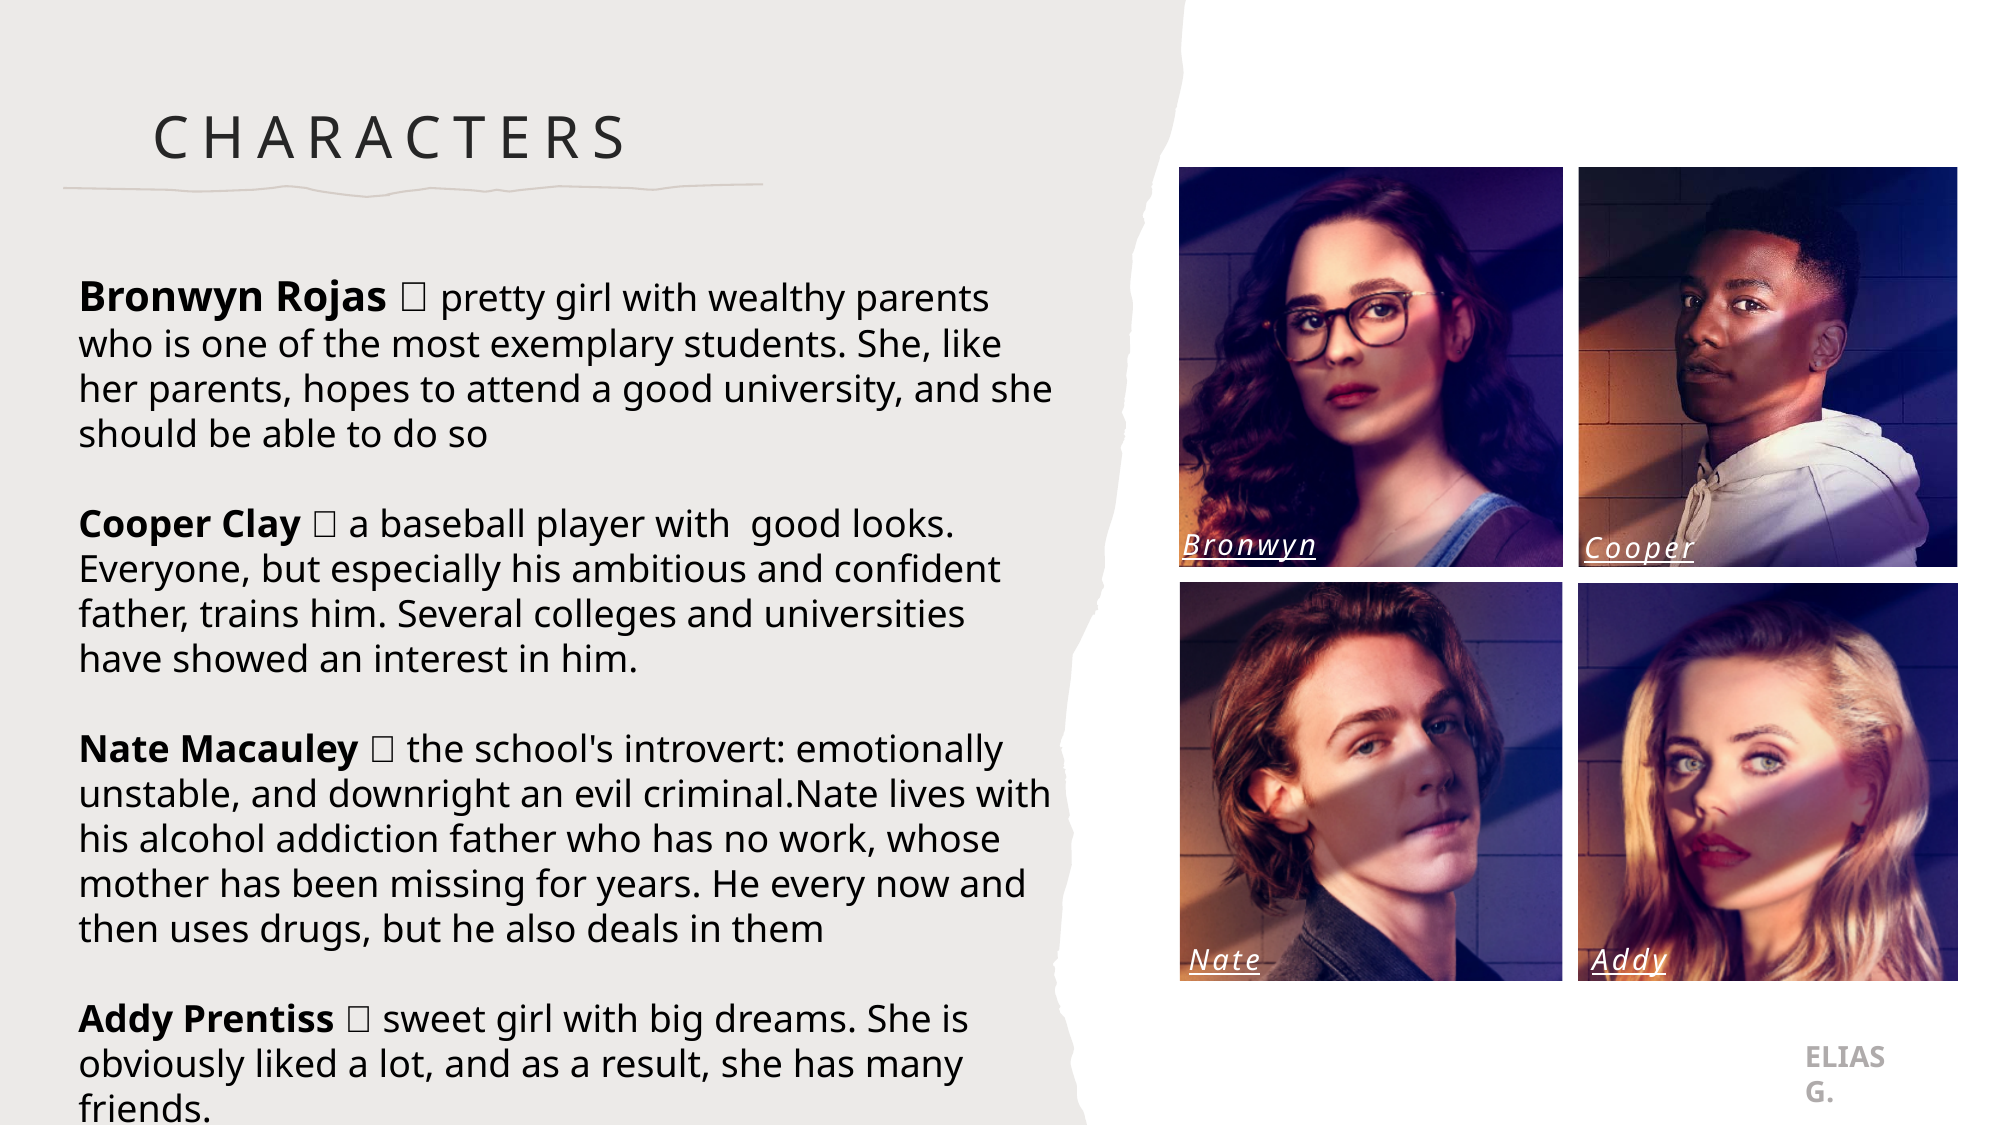

# Characters
Bronwyn Rojas  pretty girl with wealthy parents who is one of the most exemplary students. She, like her parents, hopes to attend a good university, and she should be able to do so
Cooper Clay  a baseball player with  good looks. Everyone, but especially his ambitious and confident father, trains him. Several colleges and universities have showed an interest in him.
Nate Macauley  the school's introvert: emotionally unstable, and downright an evil criminal.Nate lives with his alcohol addiction father who has no work, whose mother has been missing for years. He every now and then uses drugs, but he also deals in them
Addy Prentiss  sweet girl with big dreams. She is obviously liked a lot, and as a result, she has many friends.
Bronwyn
Cooper
Nate
Addy
ELIAS G.